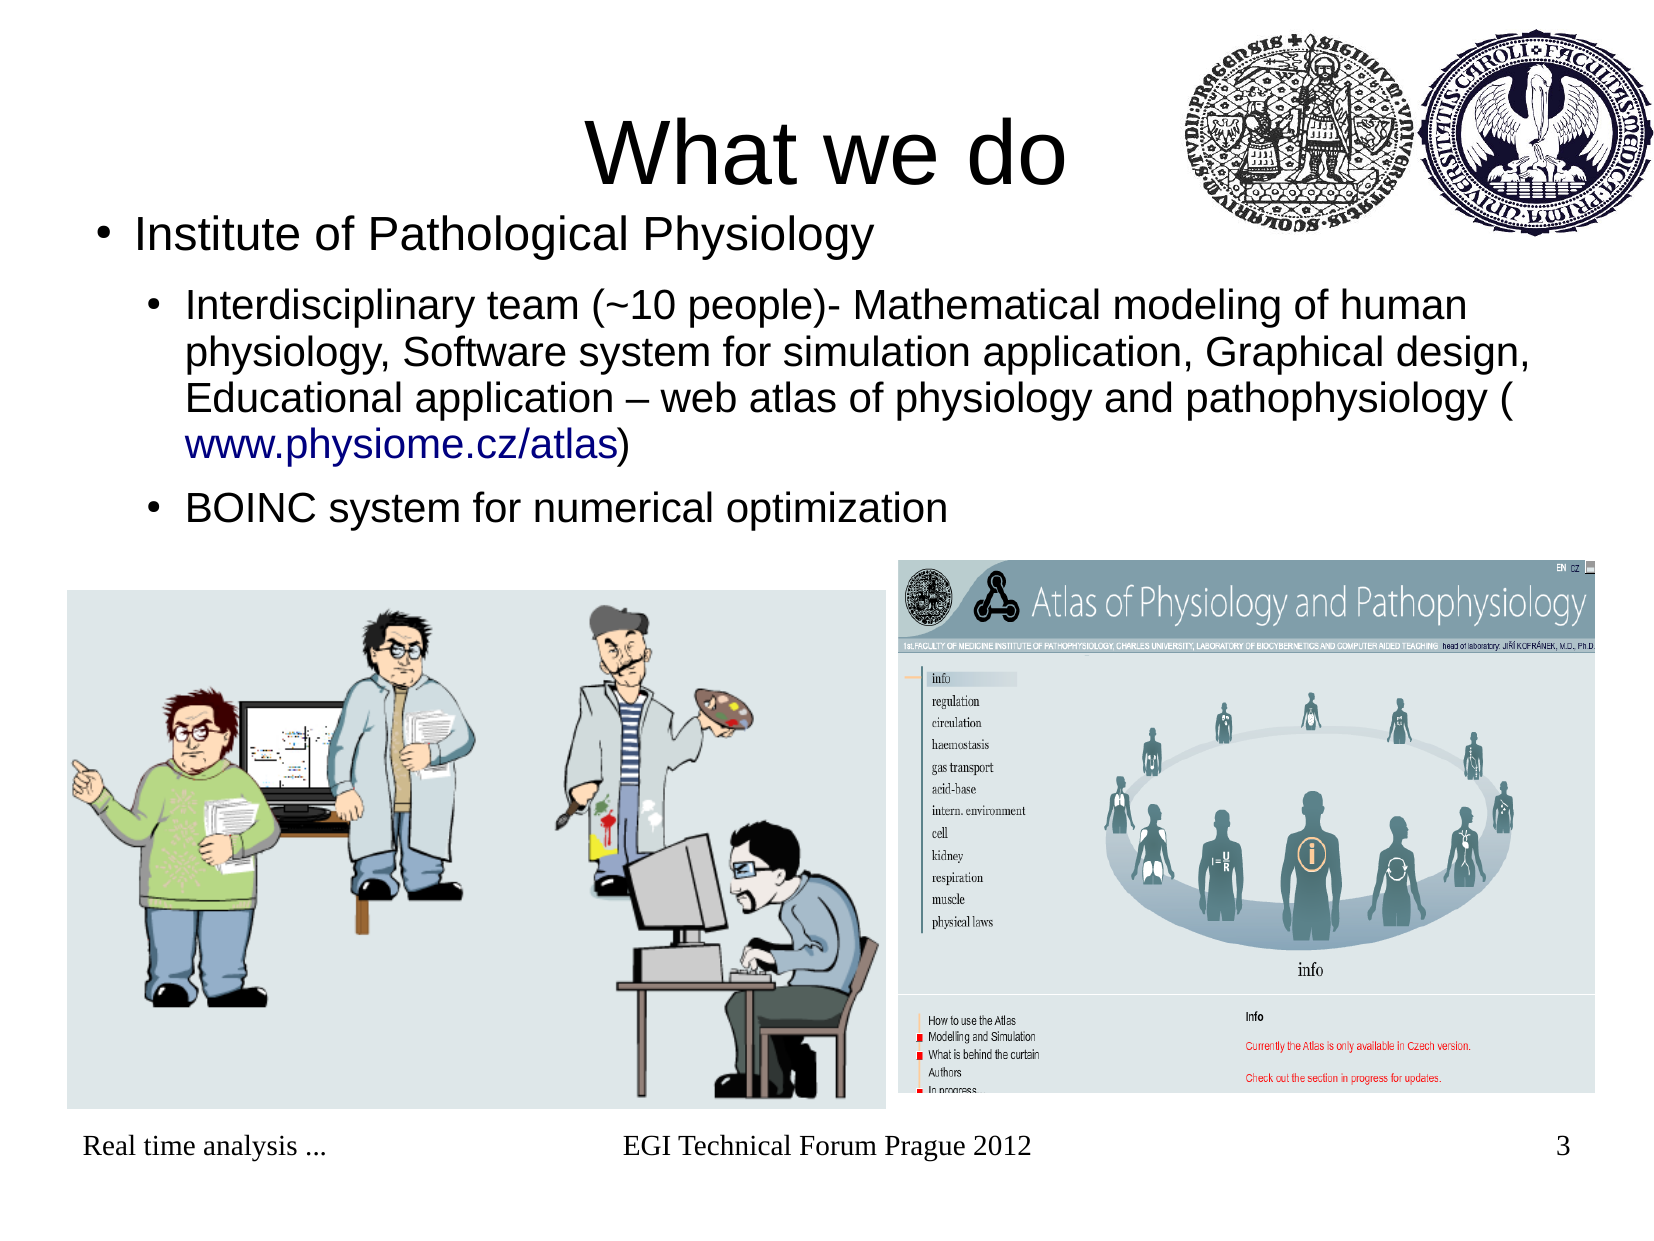

# What we do
Institute of Pathological Physiology
Interdisciplinary team (~10 people)- Mathematical modeling of human physiology, Software system for simulation application, Graphical design, Educational application – web atlas of physiology and pathophysiology (www.physiome.cz/atlas)
BOINC system for numerical optimization
Real time analysis ...
EGI Technical Forum Prague 2012
3